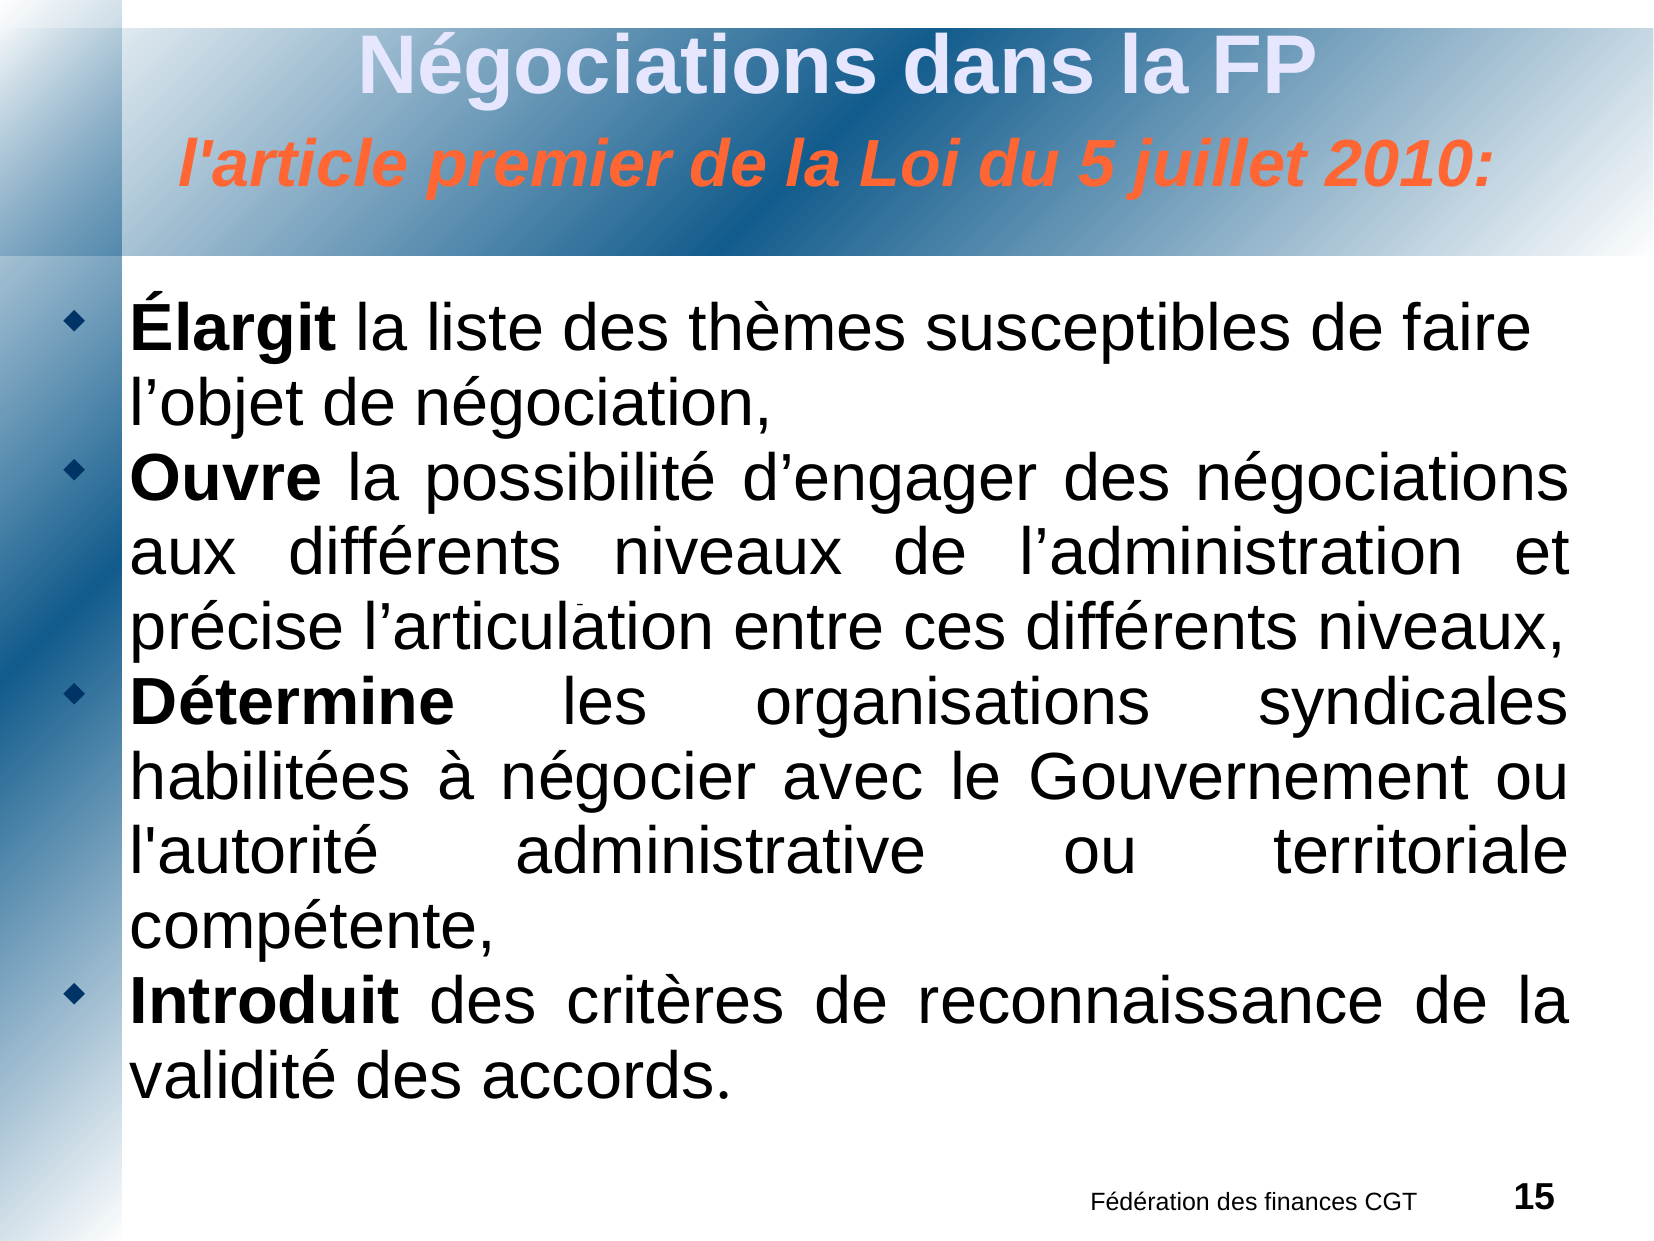

# Négociations dans la FP l'article premier de la Loi du 5 juillet 2010:
Élargit la liste des thèmes susceptibles de faire l’objet de négociation,
Ouvre la possibilité d’engager des négociations aux différents niveaux de l’administration et précise l’articulation entre ces différents niveaux,
Détermine les organisations syndicales habilitées à négocier avec le Gouvernement ou l'autorité administrative ou territoriale compétente,
Introduit des critères de reconnaissance de la validité des accords.
-
Fédération des finances CGT